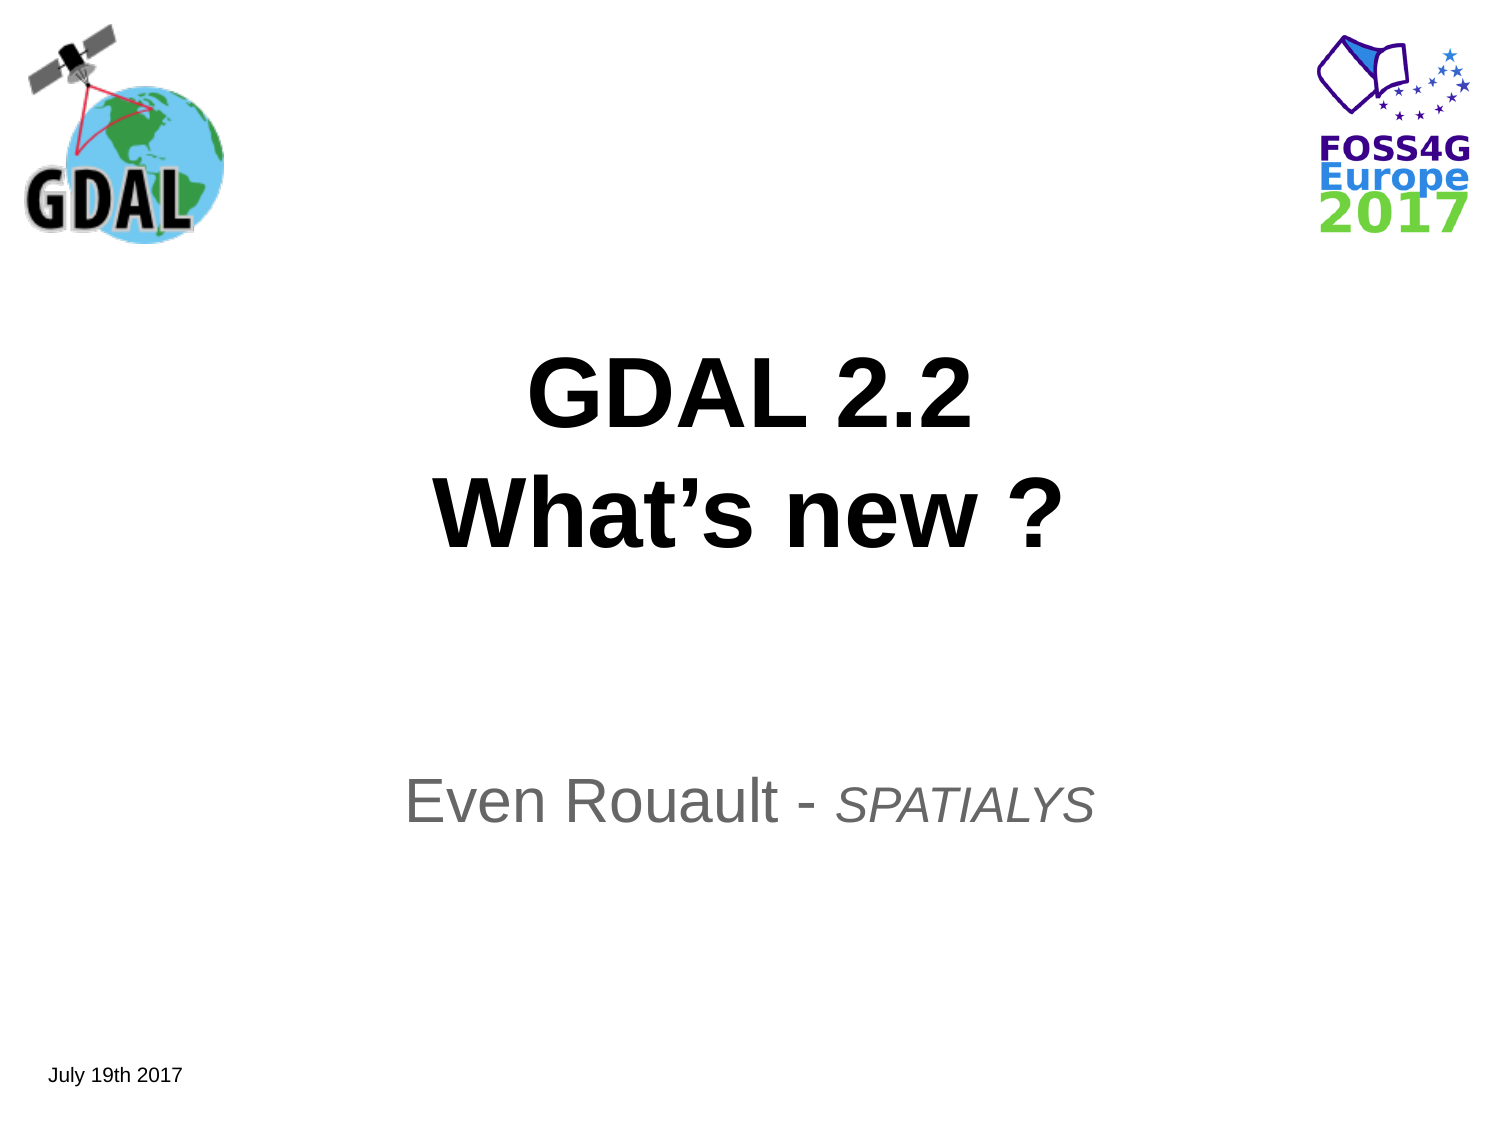

# GDAL 2.2 What’s new ?
Even Rouault - SPATIALYS
July 19th 2017